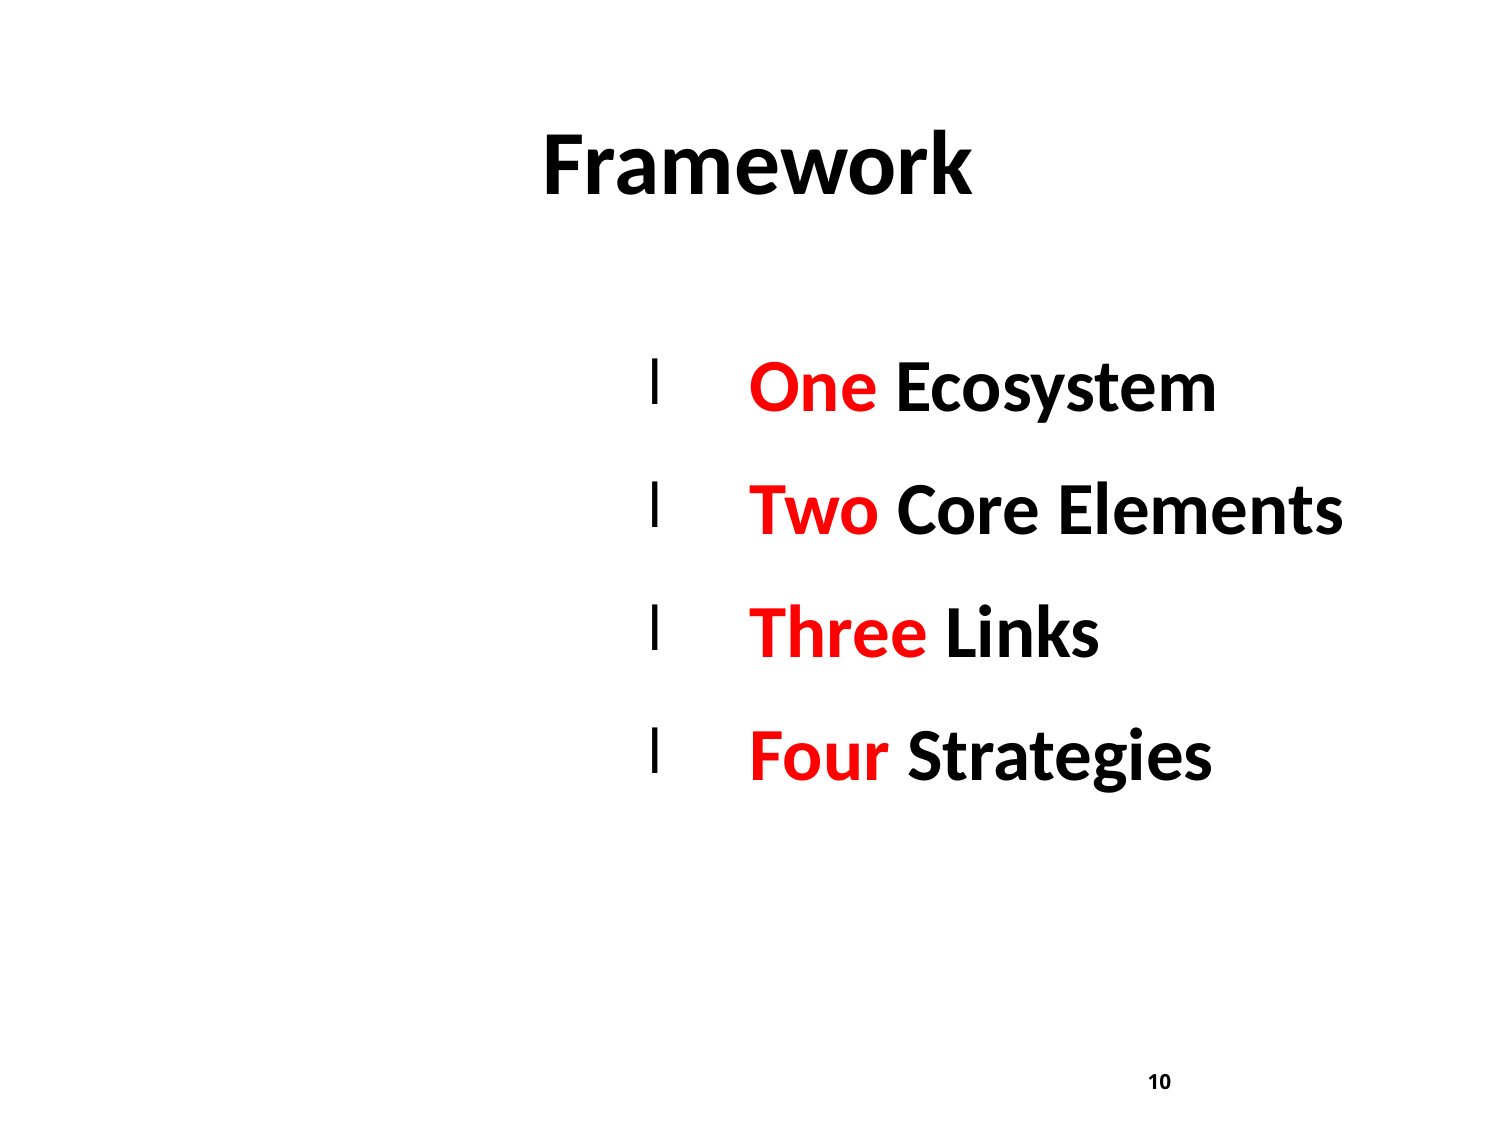

# Framework
One Ecosystem
Two Core Elements
Three Links
Four Strategies
10